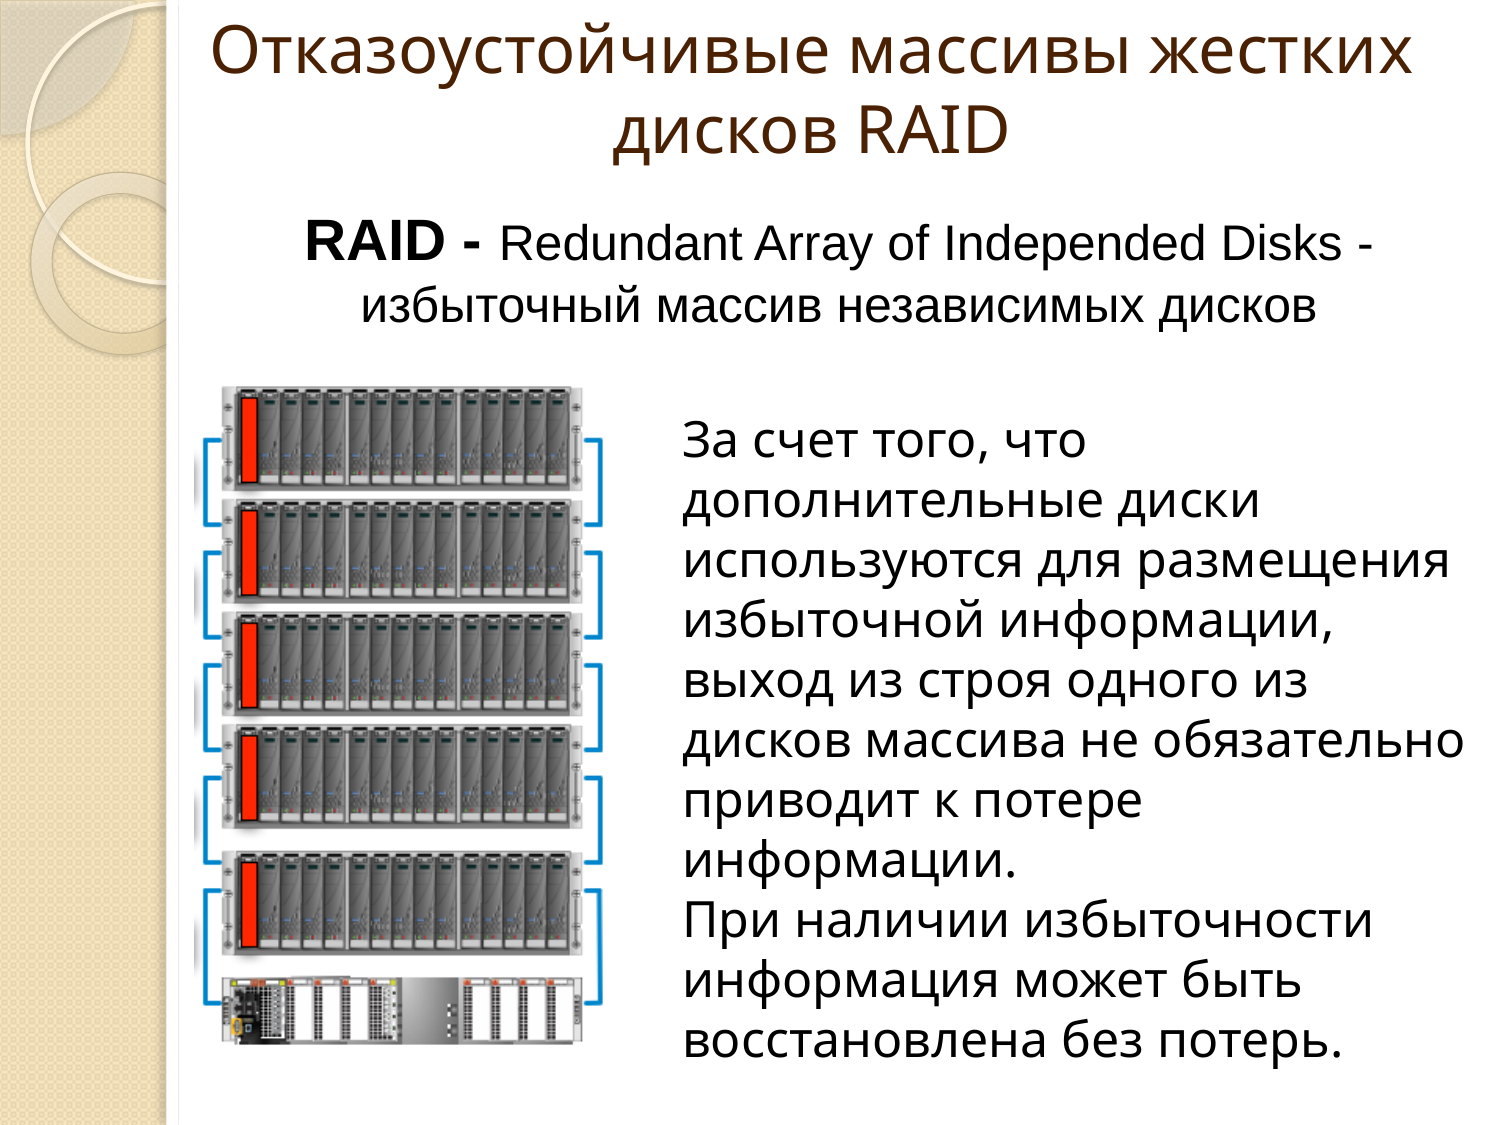

Отказоустойчивые массивы жестких дисков RAID
RAID - Redundant Array of Independed Disks - избыточный массив независимых дисков
За счет того, что дополнительные диски используются для размещения избыточной информации, выход из строя одного из дисков массива не обязательно приводит к потере информации.
При наличии избыточности информация может быть восстановлена без потерь.